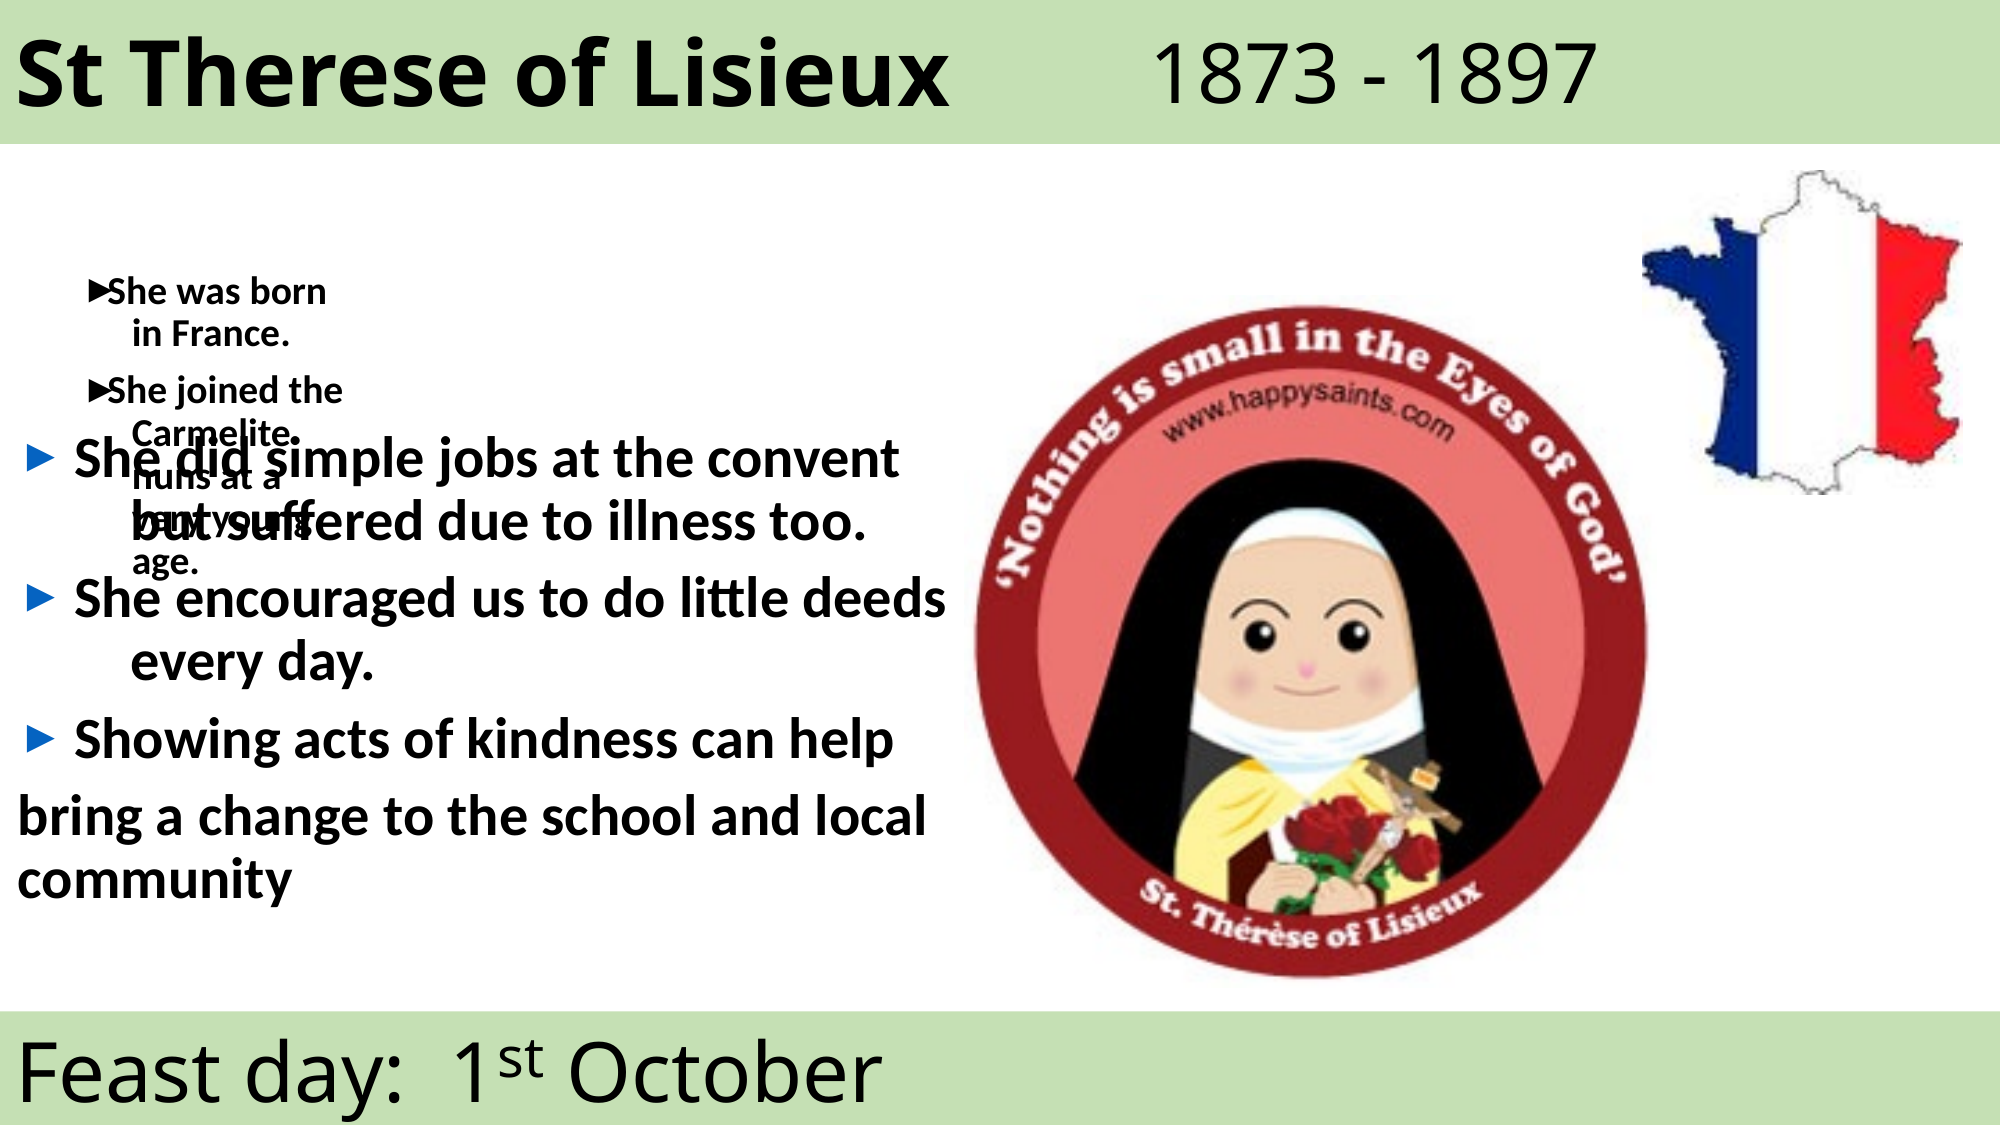

St Therese of Lisieux
1873 - 1897
# She was born in France.
She joined the Carmelite nuns at a very young age.
She did simple jobs at the convent but suffered due to illness too.
She encouraged us to do little deeds every day.
Showing acts of kindness can help
bring a change to the school and local community
Feast day: 1st October